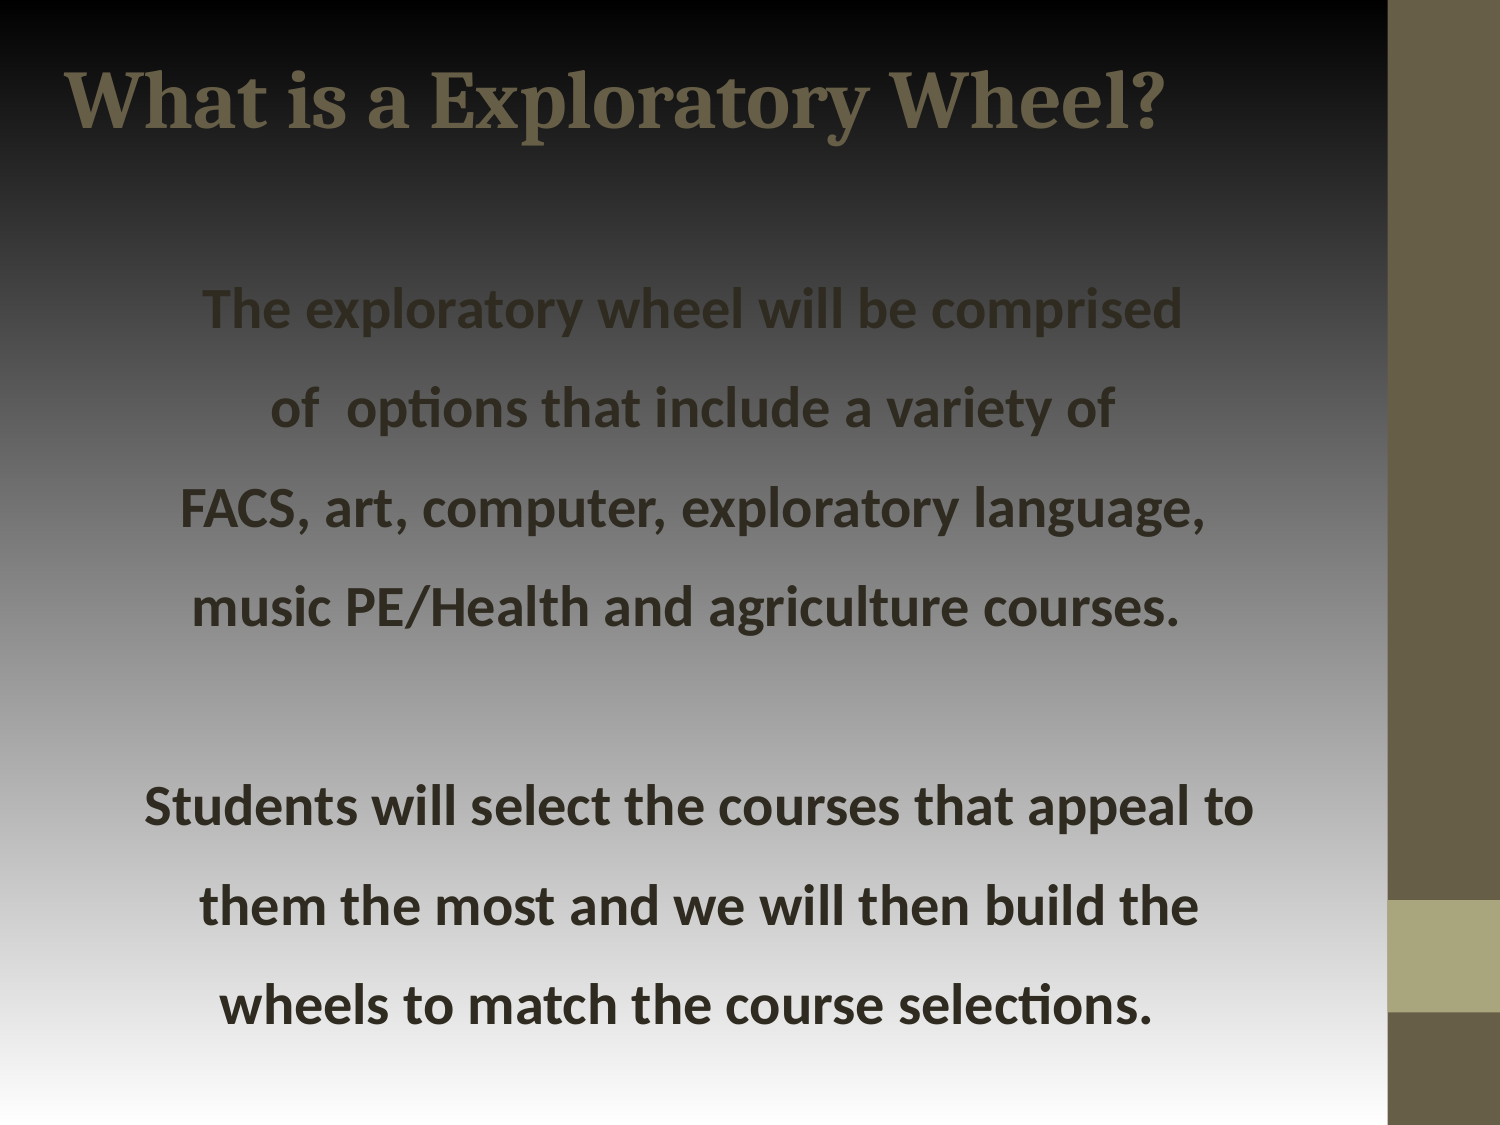

# What is a Exploratory Wheel?
The exploratory wheel will be comprised
of options that include a variety of
FACS, art, computer, exploratory language,
music PE/Health and agriculture courses.
Students will select the courses that appeal to
 them the most and we will then build the
wheels to match the course selections.